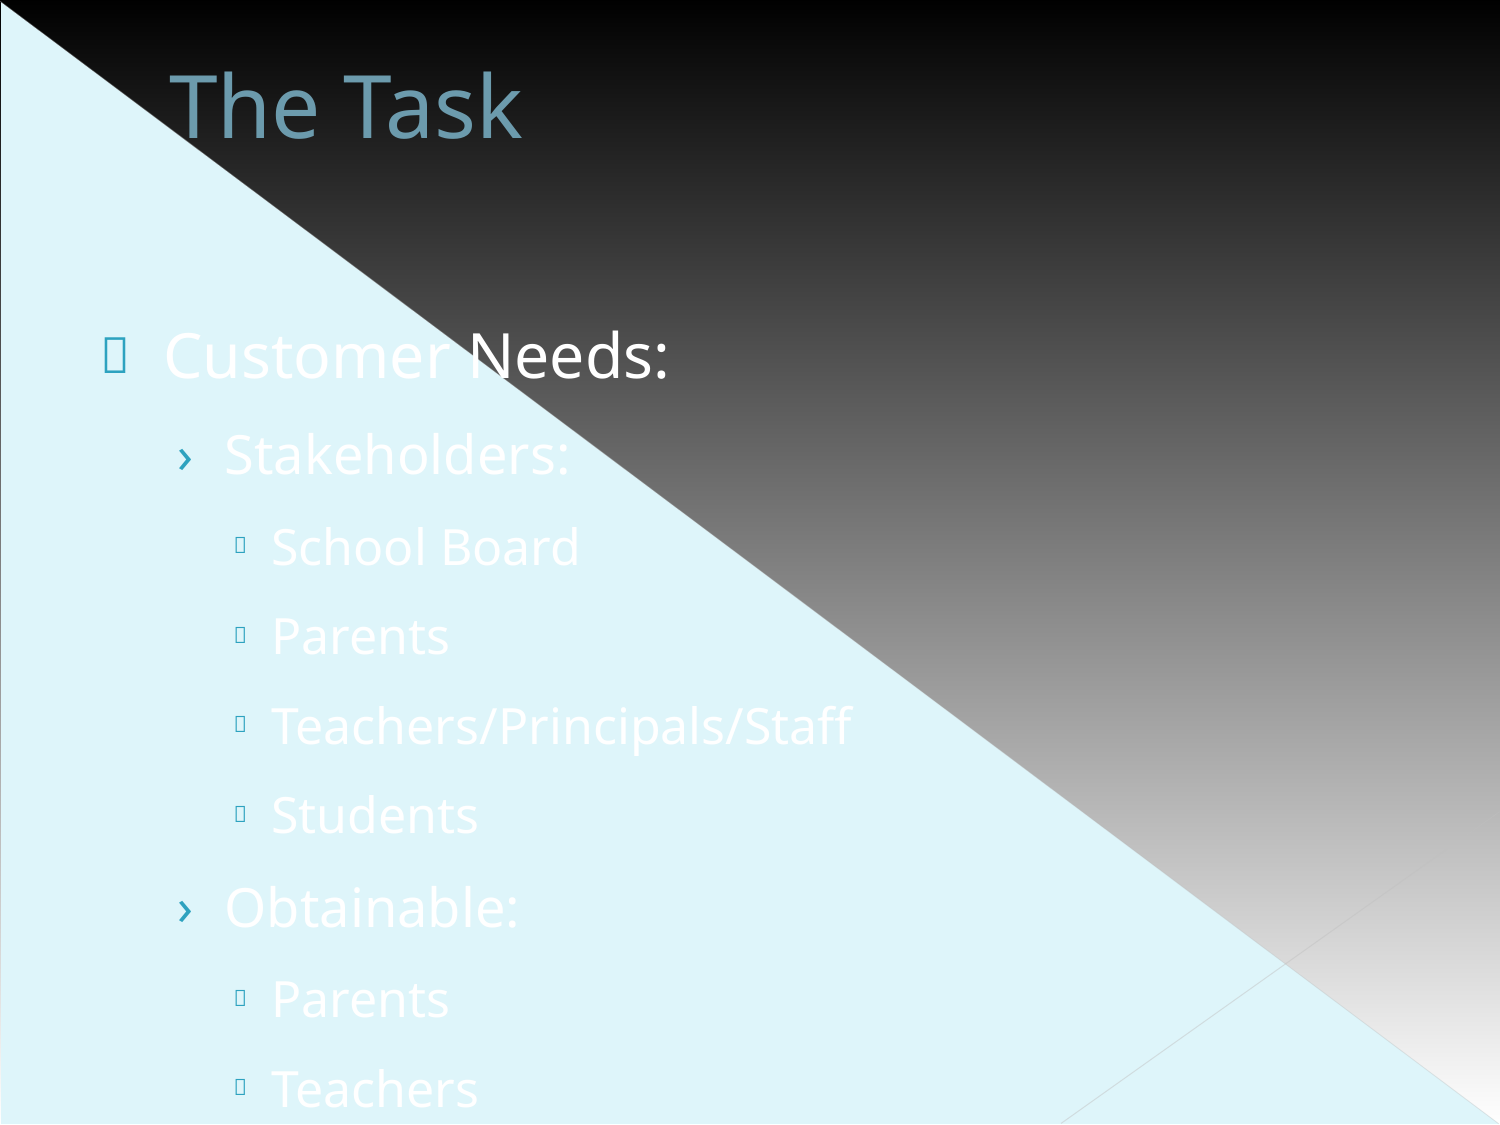

# The Task
Customer Needs:
Stakeholders:
School Board
Parents
Teachers/Principals/Staff
Students
Obtainable:
Parents
Teachers
Students